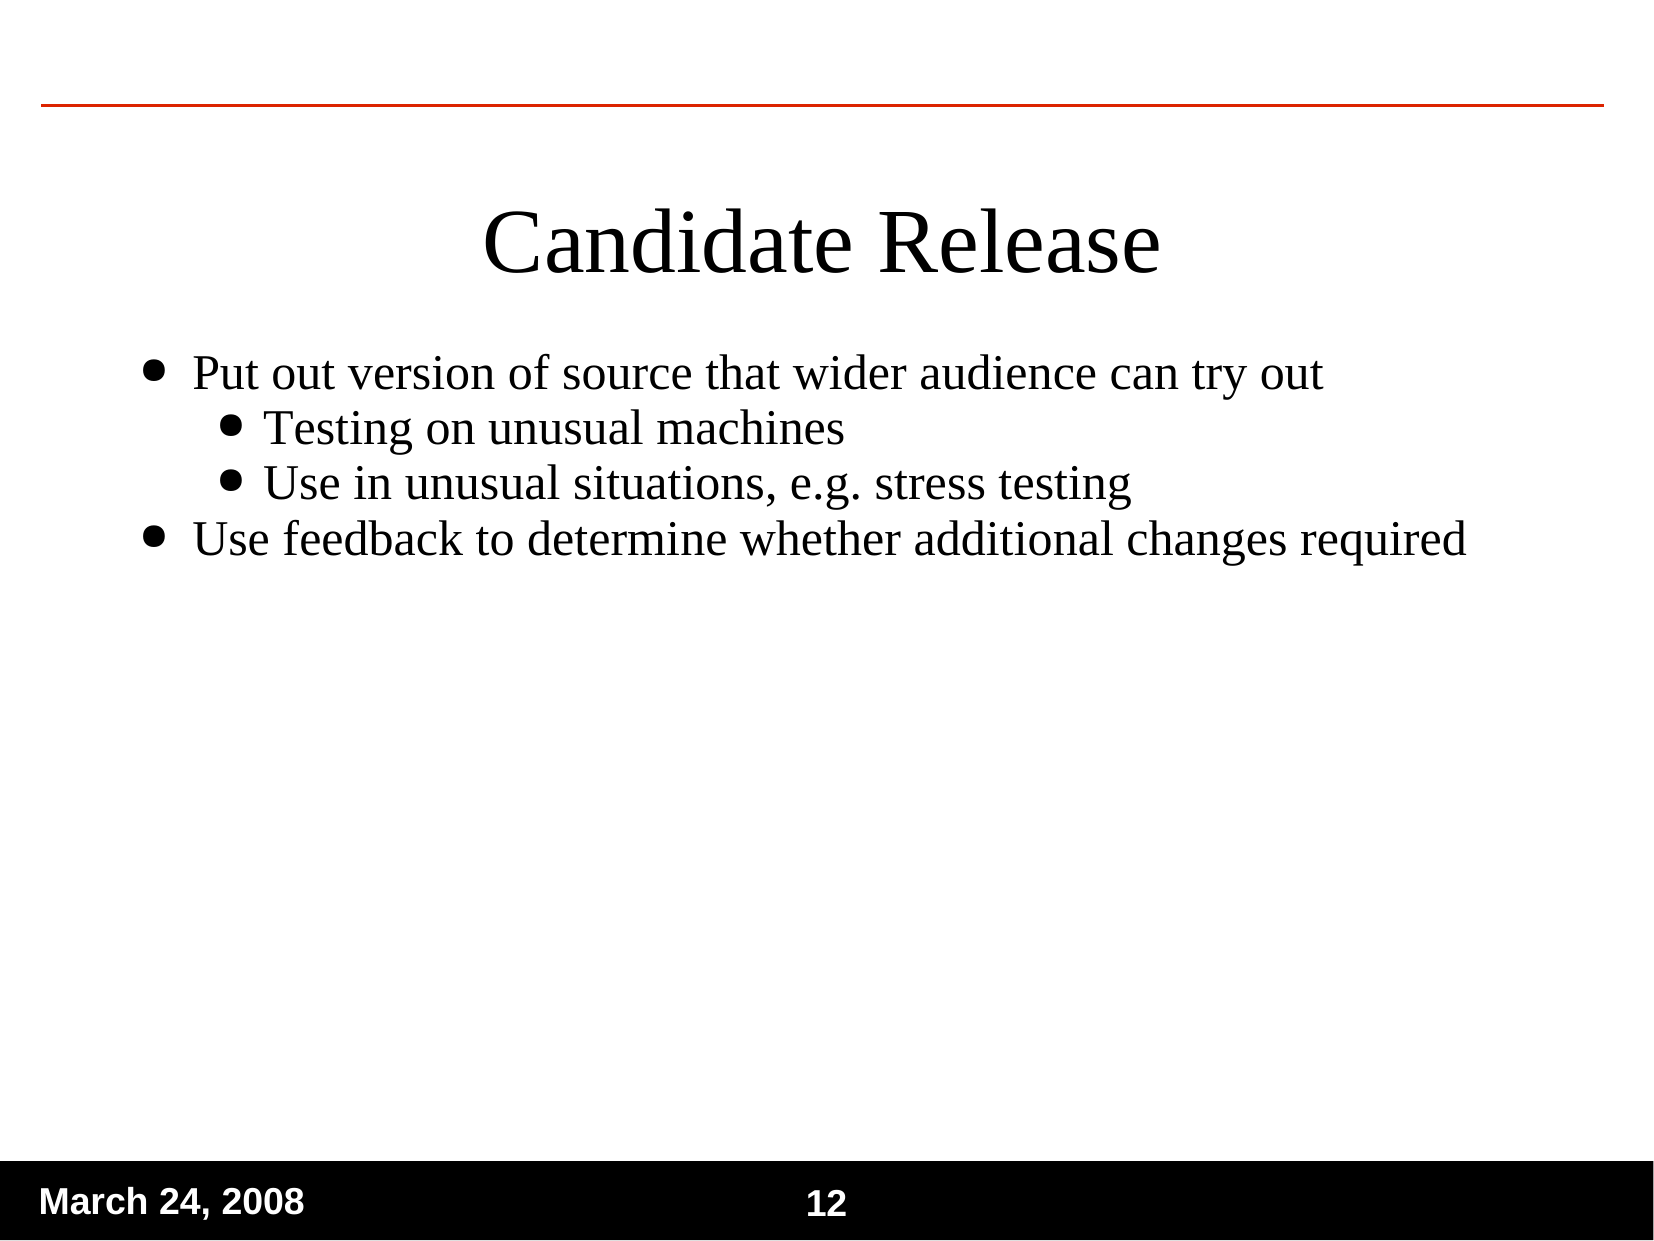

# Candidate Release
Put out version of source that wider audience can try out
Testing on unusual machines
Use in unusual situations, e.g. stress testing
Use feedback to determine whether additional changes required